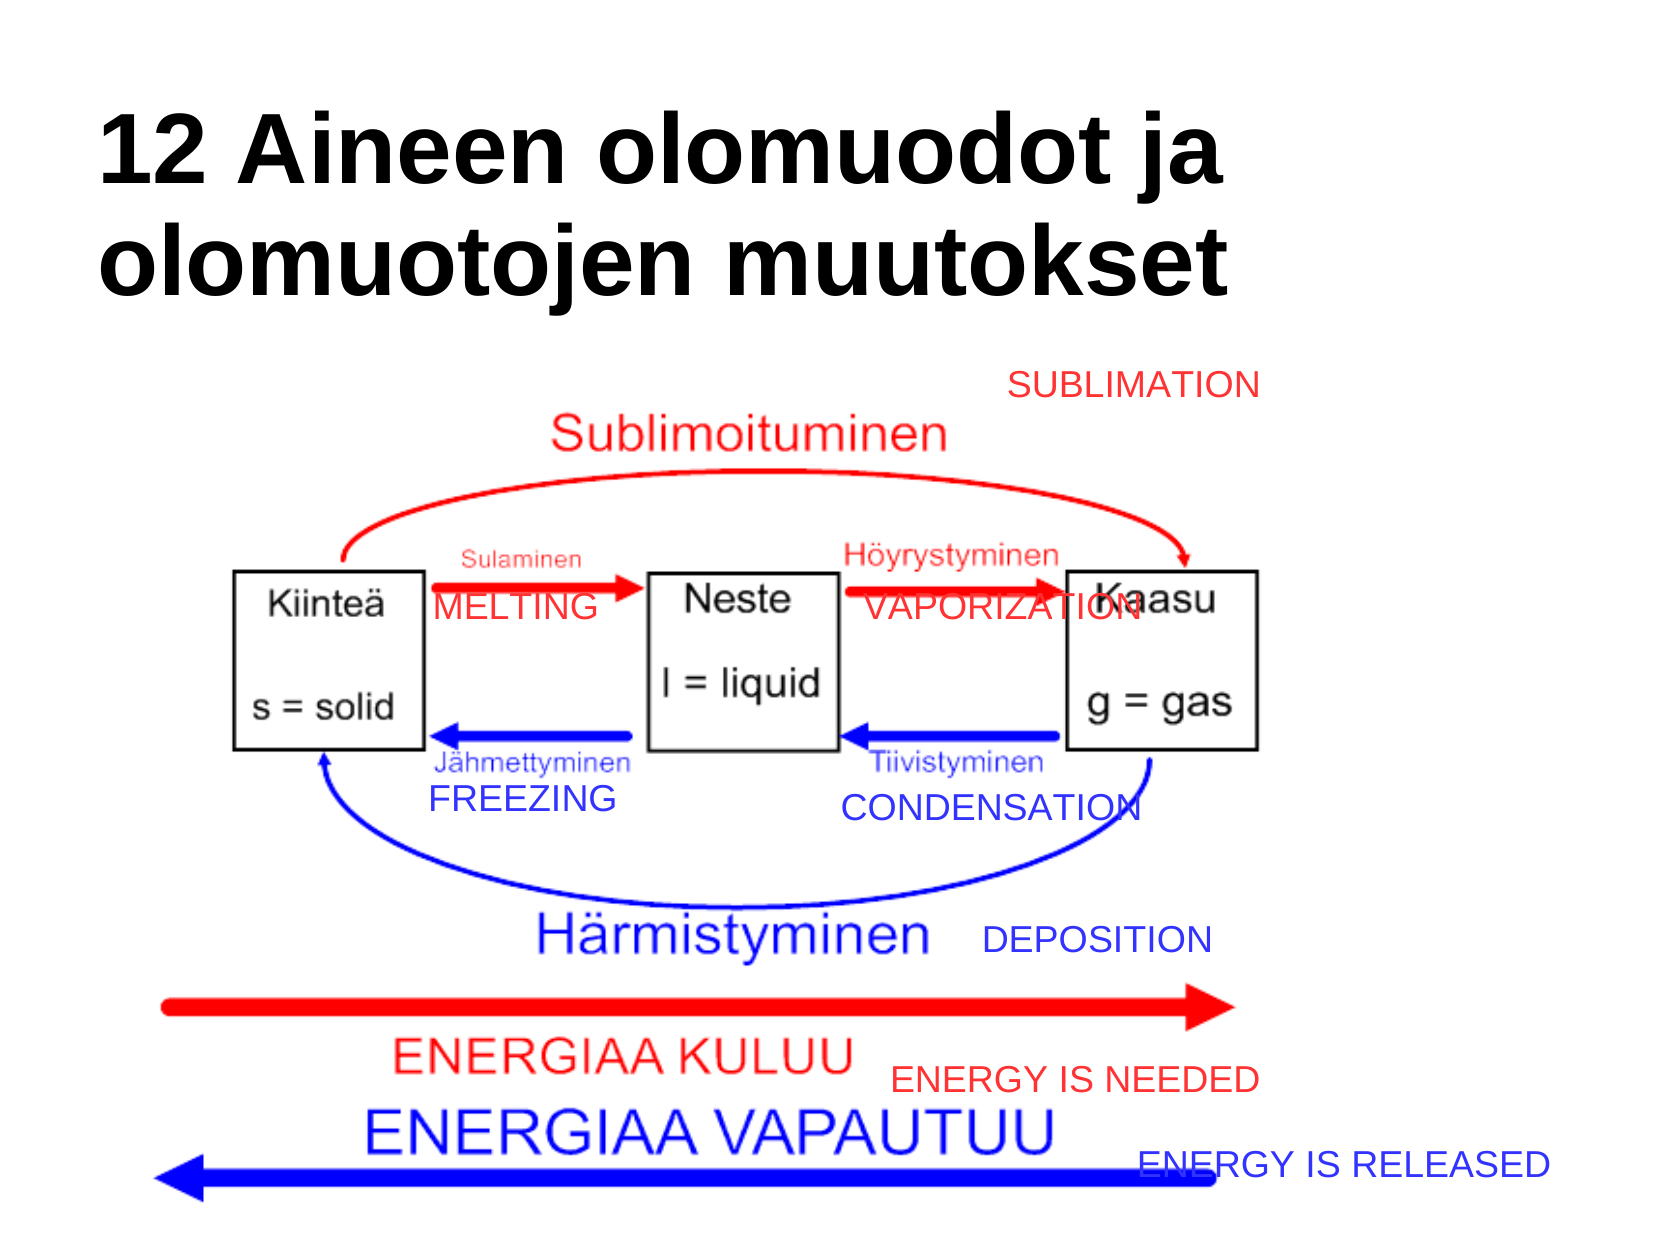

12 Aineen olomuodot ja olomuotojen muutokset
SUBLIMATION
MELTING
VAPORIZATION
FREEZING
CONDENSATION
DEPOSITION
ENERGY IS NEEDED
ENERGY IS RELEASED